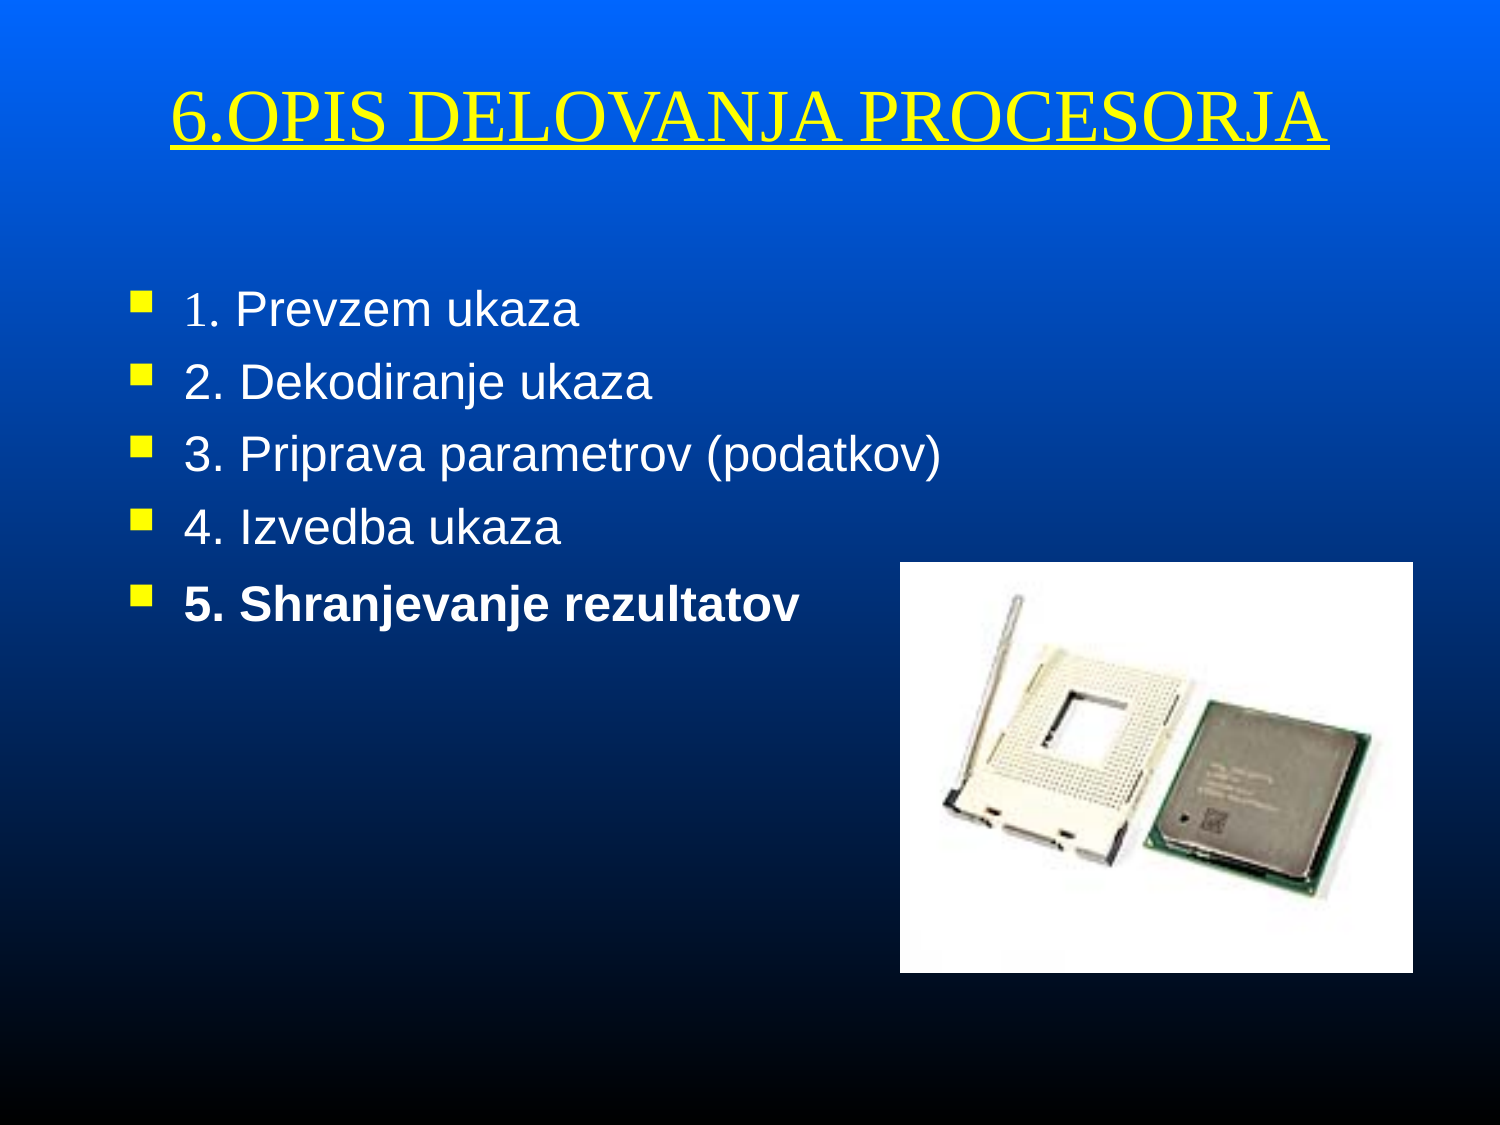

# 6.OPIS DELOVANJA PROCESORJA
1. Prevzem ukaza
2. Dekodiranje ukaza
3. Priprava parametrov (podatkov)
4. Izvedba ukaza
5. Shranjevanje rezultatov